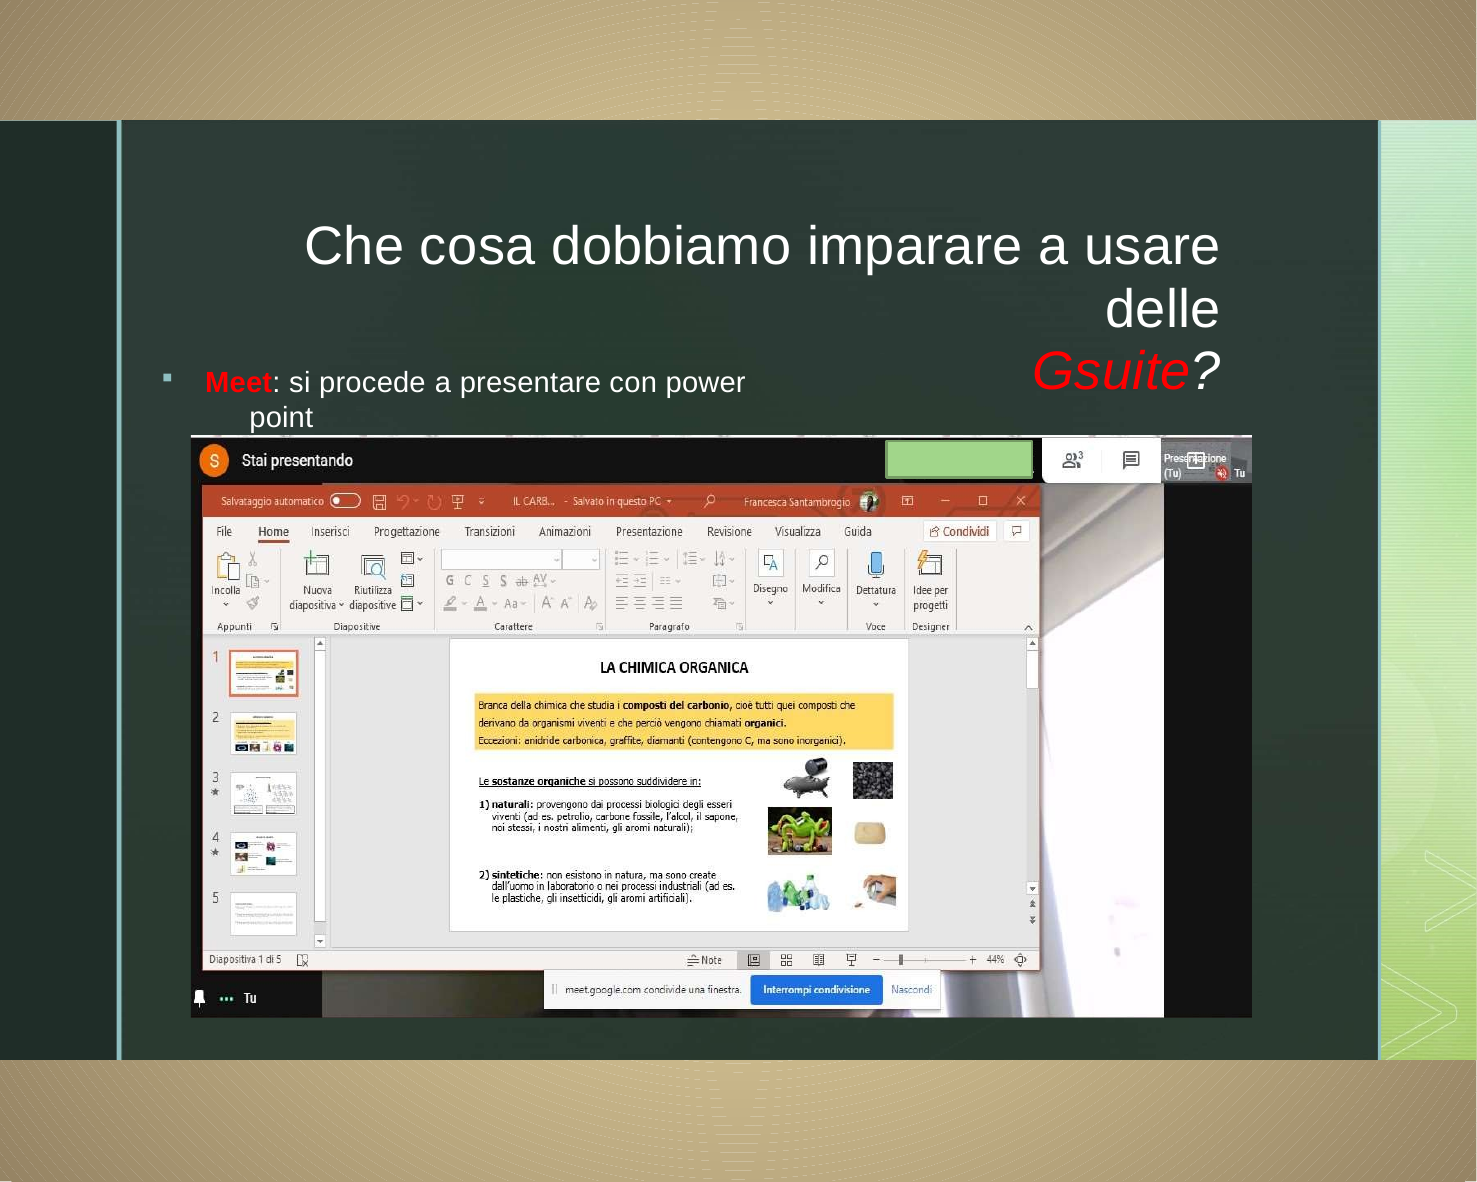

# Che cosa dobbiamo imparare a usare delle
Gsuite?
Meet: si procede a presentare con power point